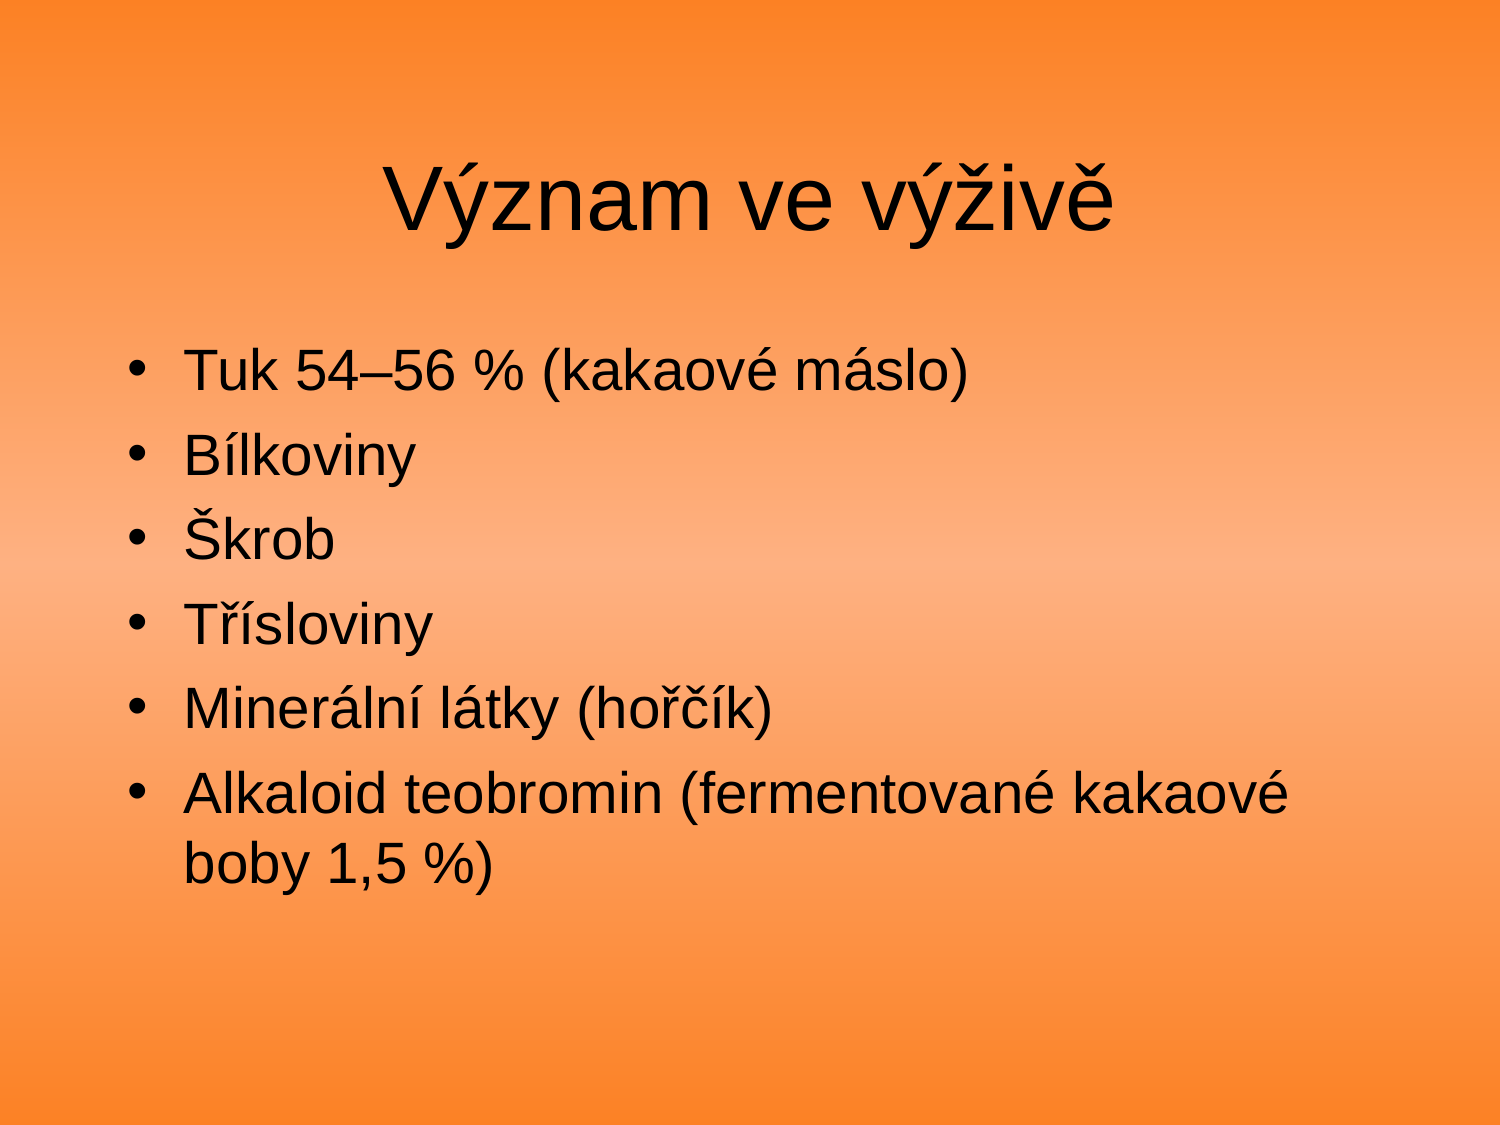

# Význam ve výživě
Tuk 54–56 % (kakaové máslo)
Bílkoviny
Škrob
Třísloviny
Minerální látky (hořčík)
Alkaloid teobromin (fermentované kakaové boby 1,5 %)